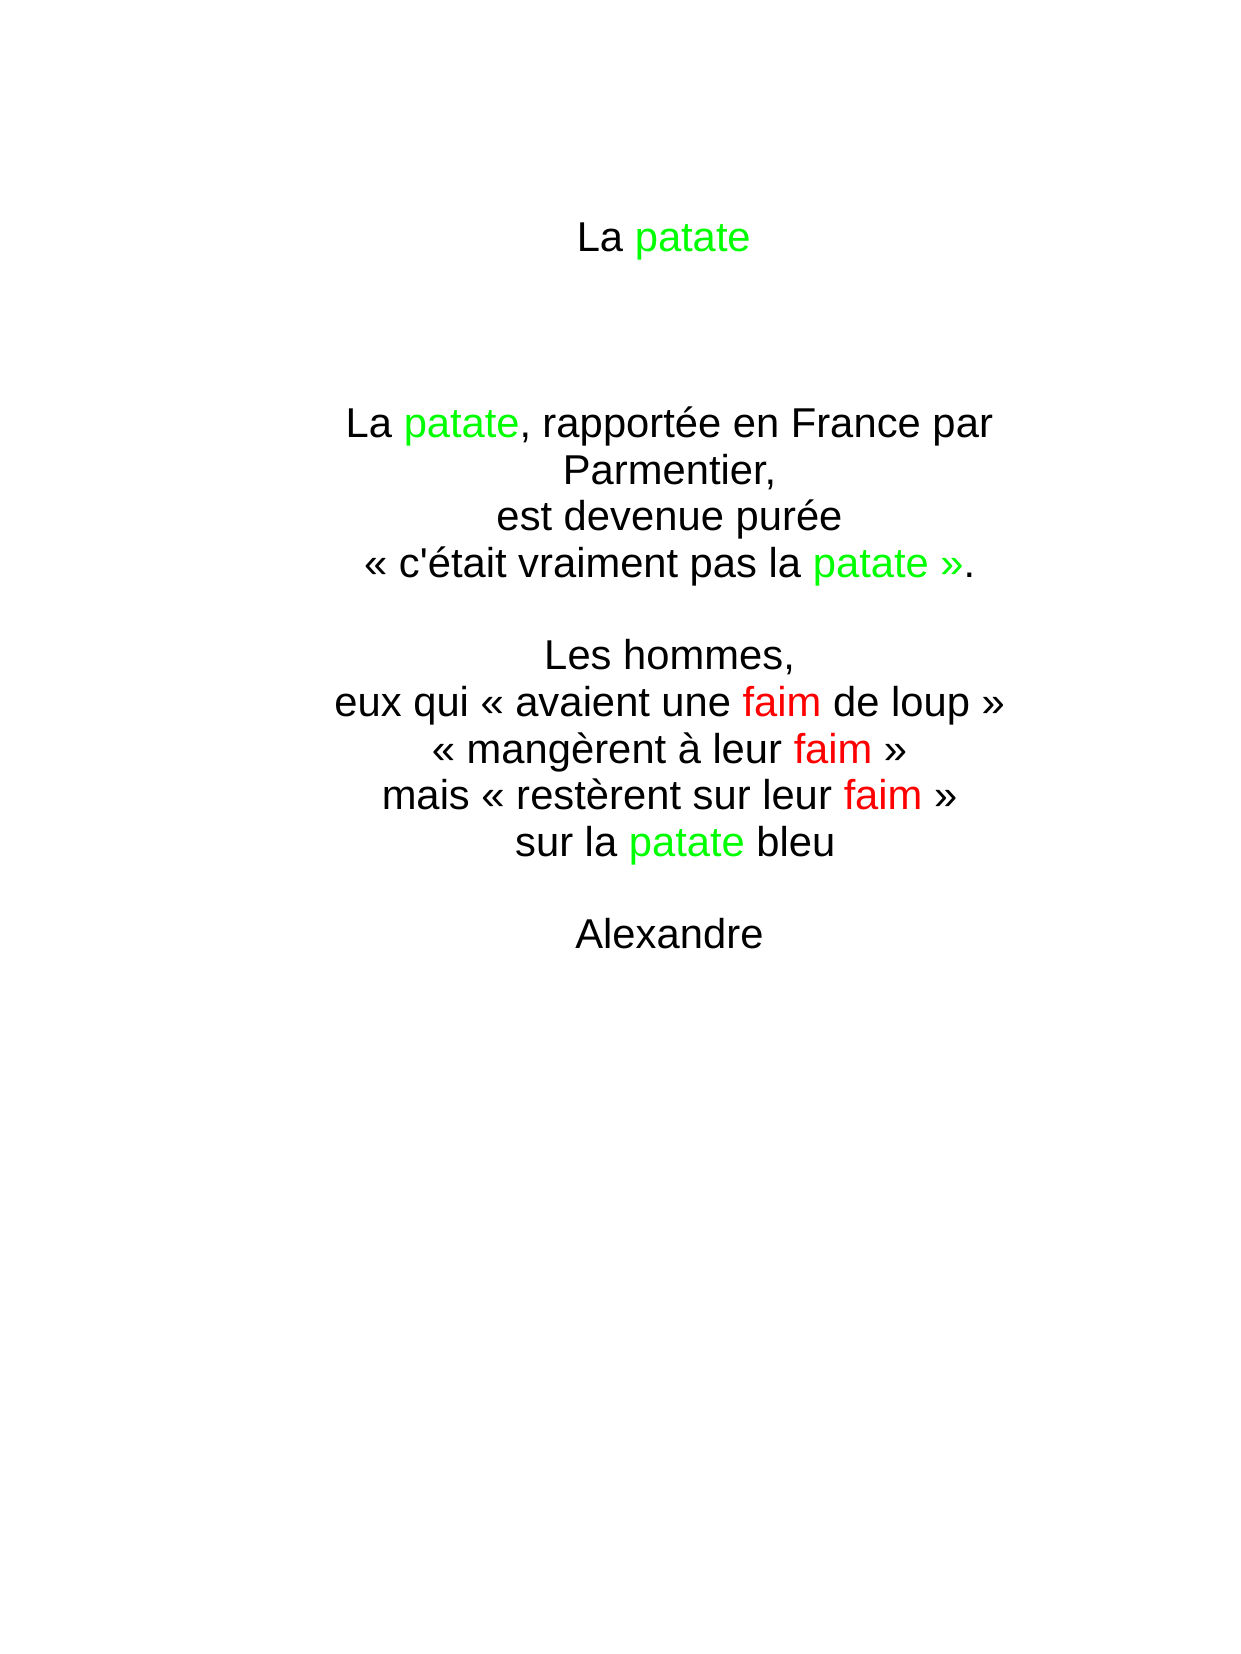

La patate
La patate, rapportée en France par Parmentier,
est devenue purée
« c'était vraiment pas la patate ».
Les hommes,
eux qui « avaient une faim de loup »
« mangèrent à leur faim »
mais « restèrent sur leur faim »
 sur la patate bleu
Alexandre